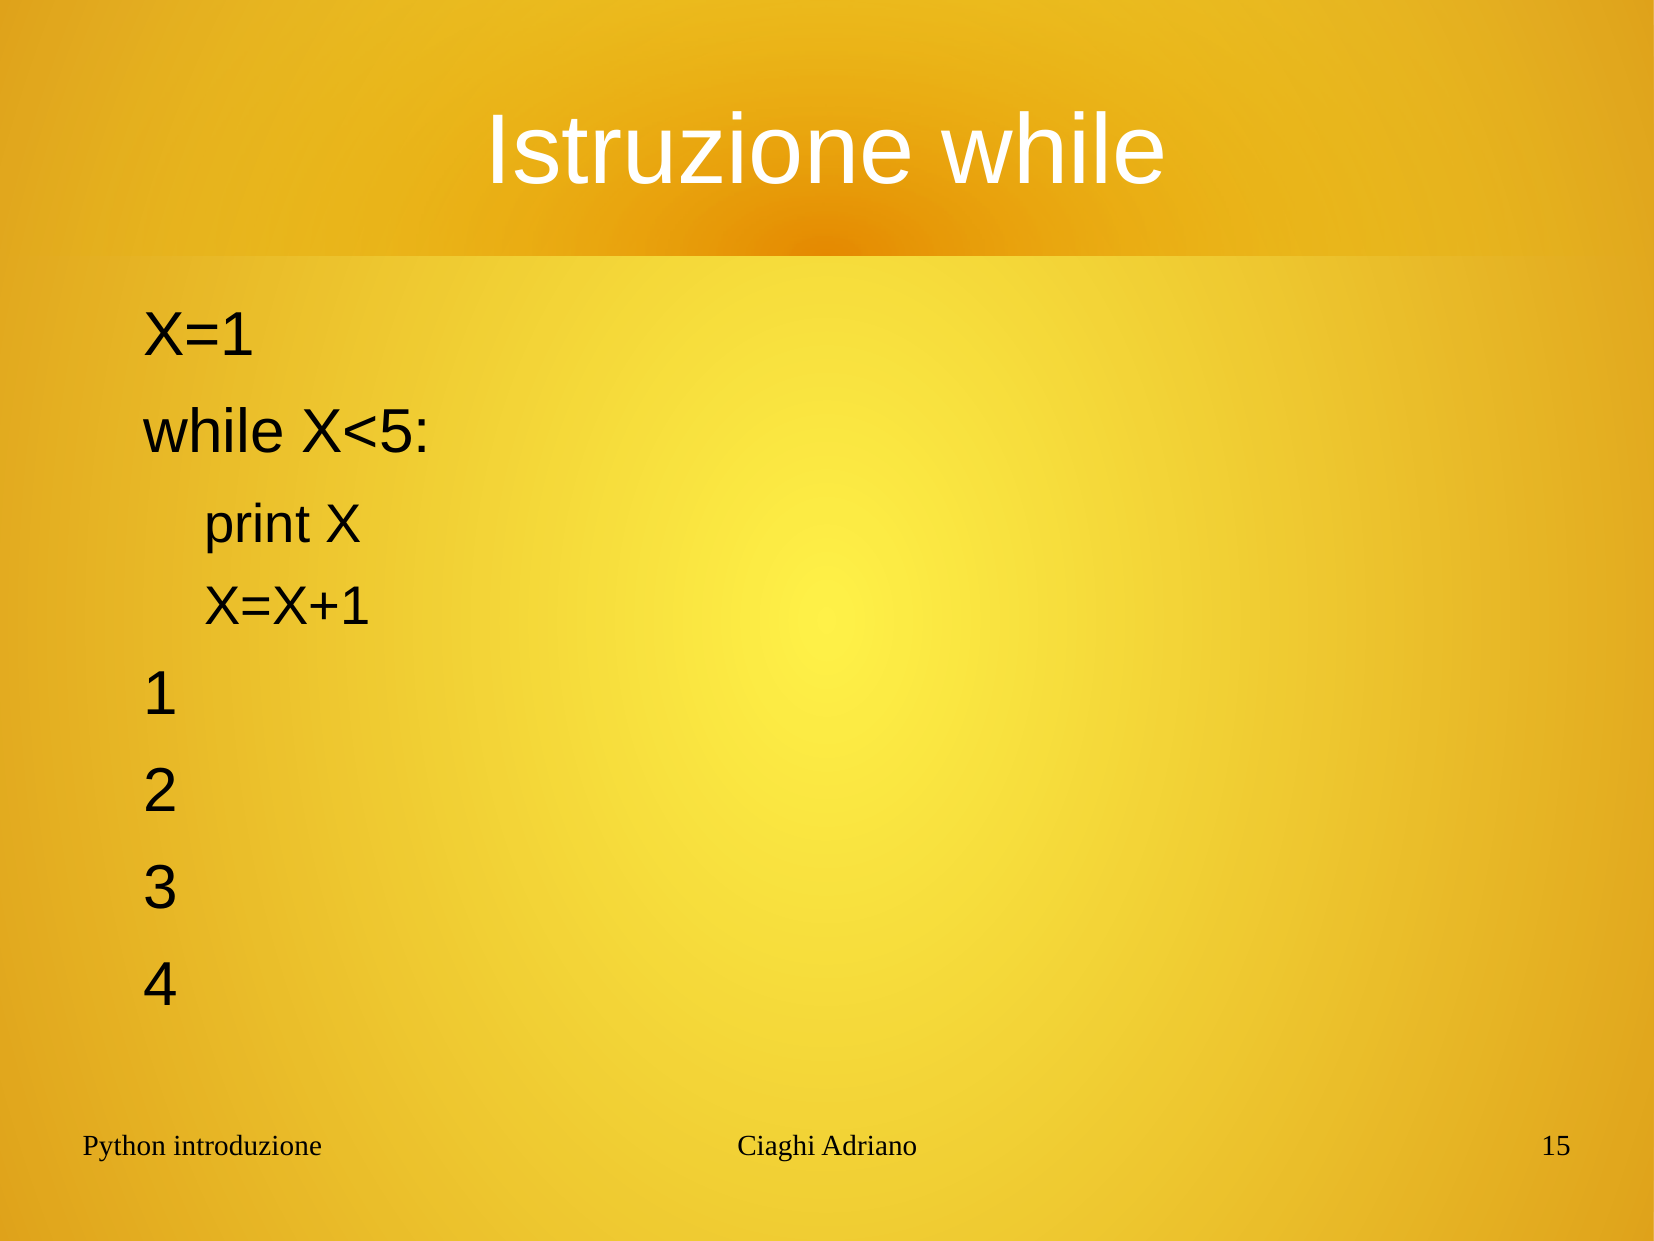

# Istruzione while
X=1
while X<5:
print X
X=X+1
1
2
3
4
Python introduzione
Ciaghi Adriano
15